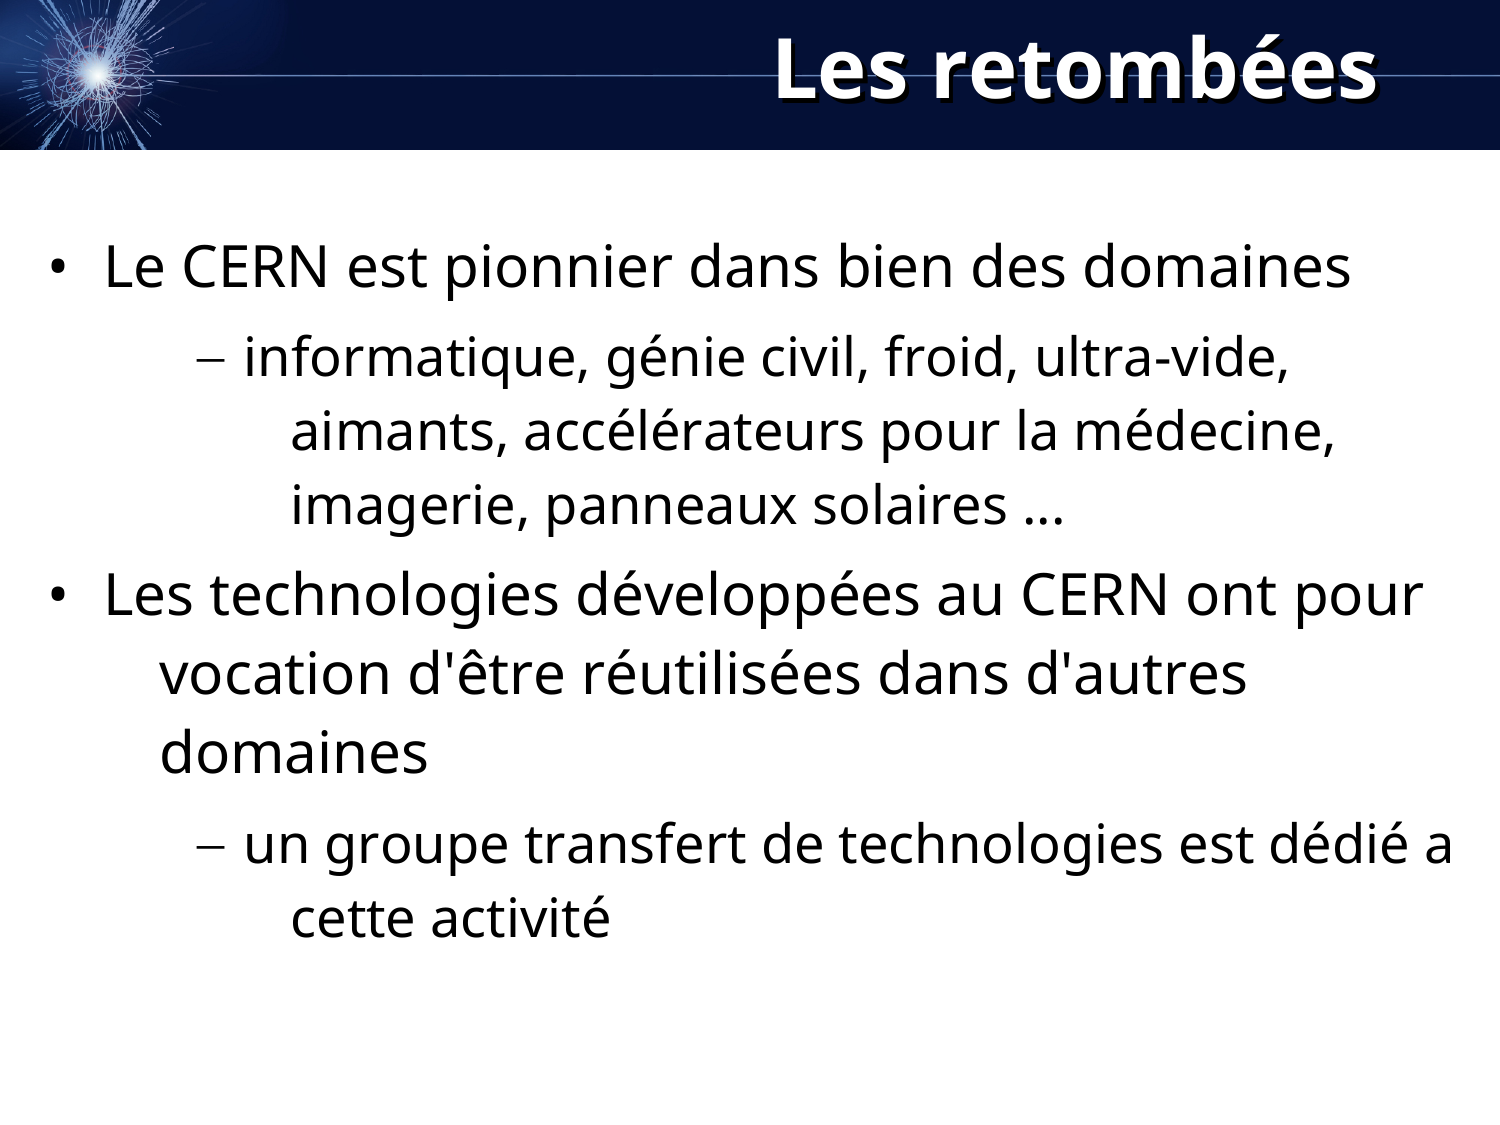

# Les retombées
Le CERN est pionnier dans bien des domaines
informatique, génie civil, froid, ultra-vide, aimants, accélérateurs pour la médecine, imagerie, panneaux solaires ...
Les technologies développées au CERN ont pour vocation d'être réutilisées dans d'autres domaines
un groupe transfert de technologies est dédié a cette activité
37